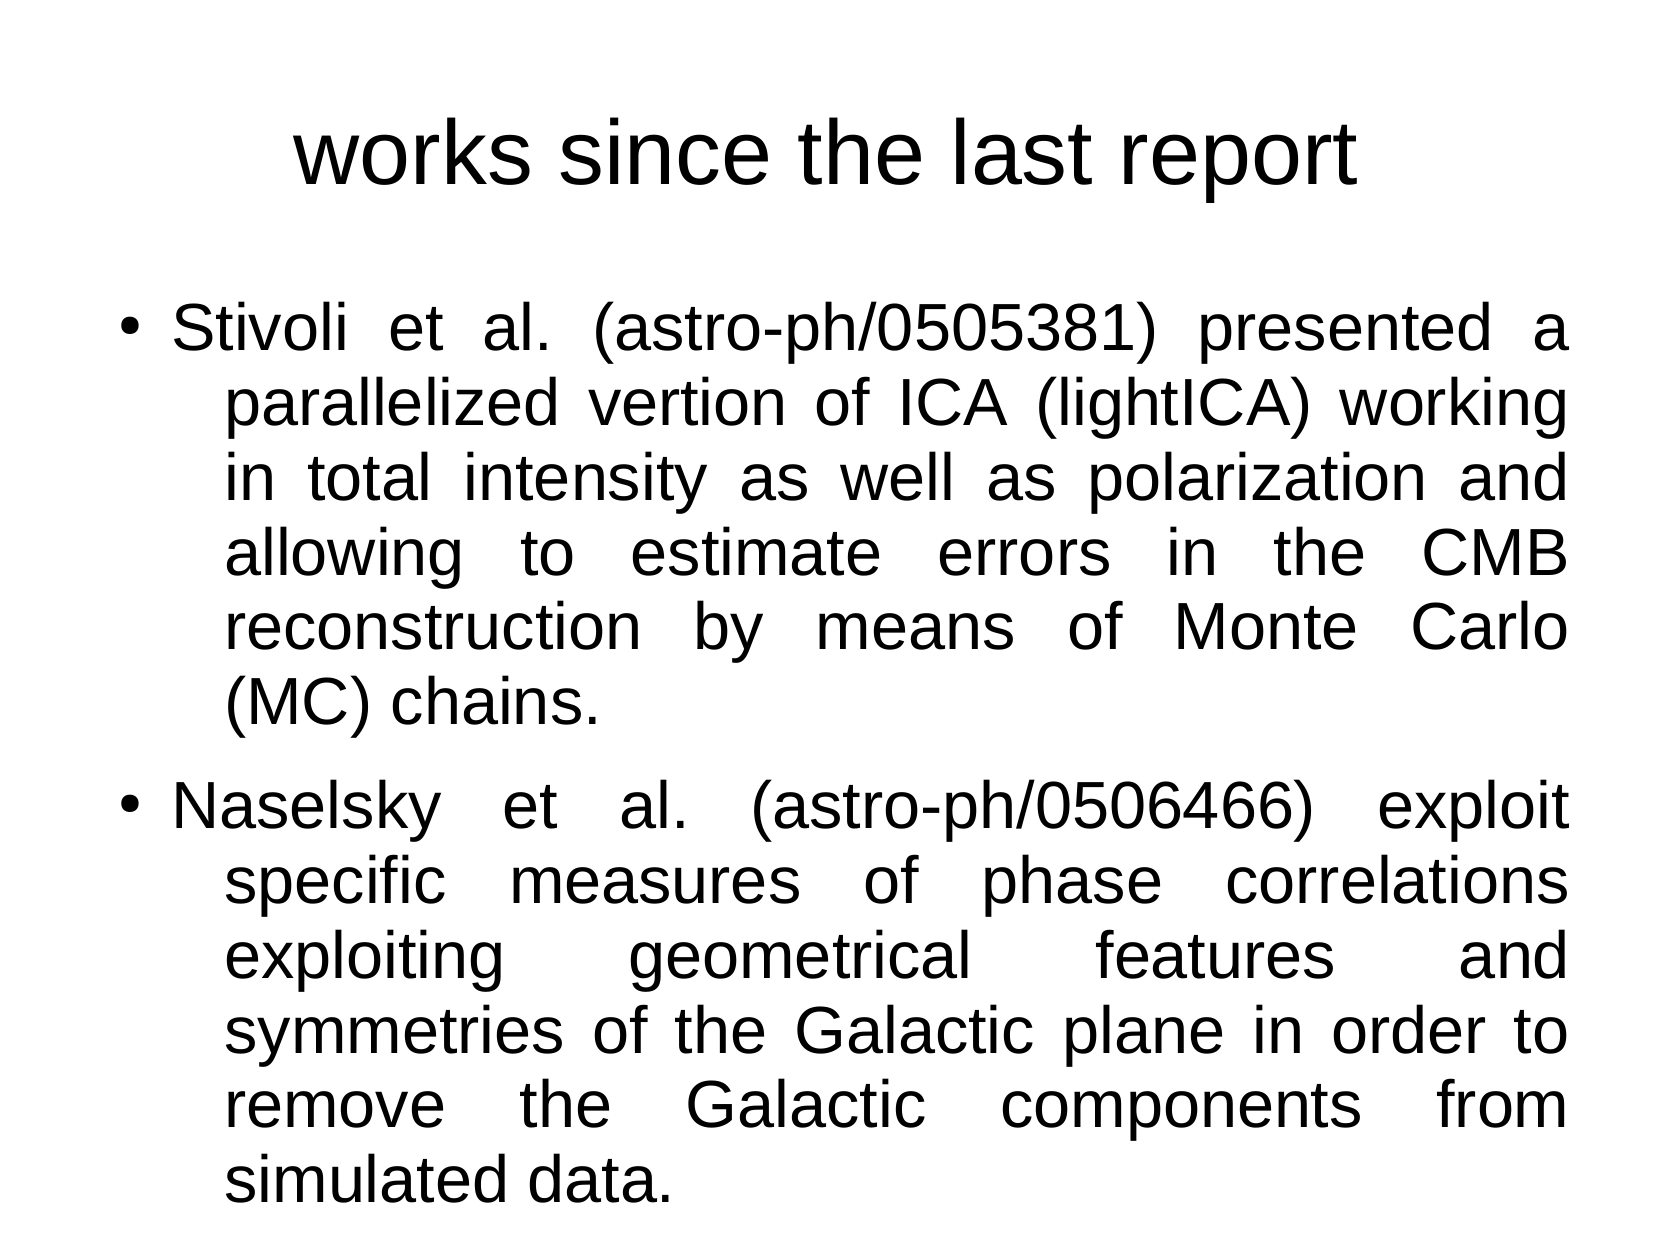

# works since the last report
Stivoli et al. (astro-ph/0505381) presented a parallelized vertion of ICA (lightICA) working in total intensity as well as polarization and allowing to estimate errors in the CMB reconstruction by means of Monte Carlo (MC) chains.
Naselsky et al. (astro-ph/0506466) exploit specific measures of phase correlations exploiting geometrical features and symmetries of the Galactic plane in order to remove the Galactic components from simulated data.